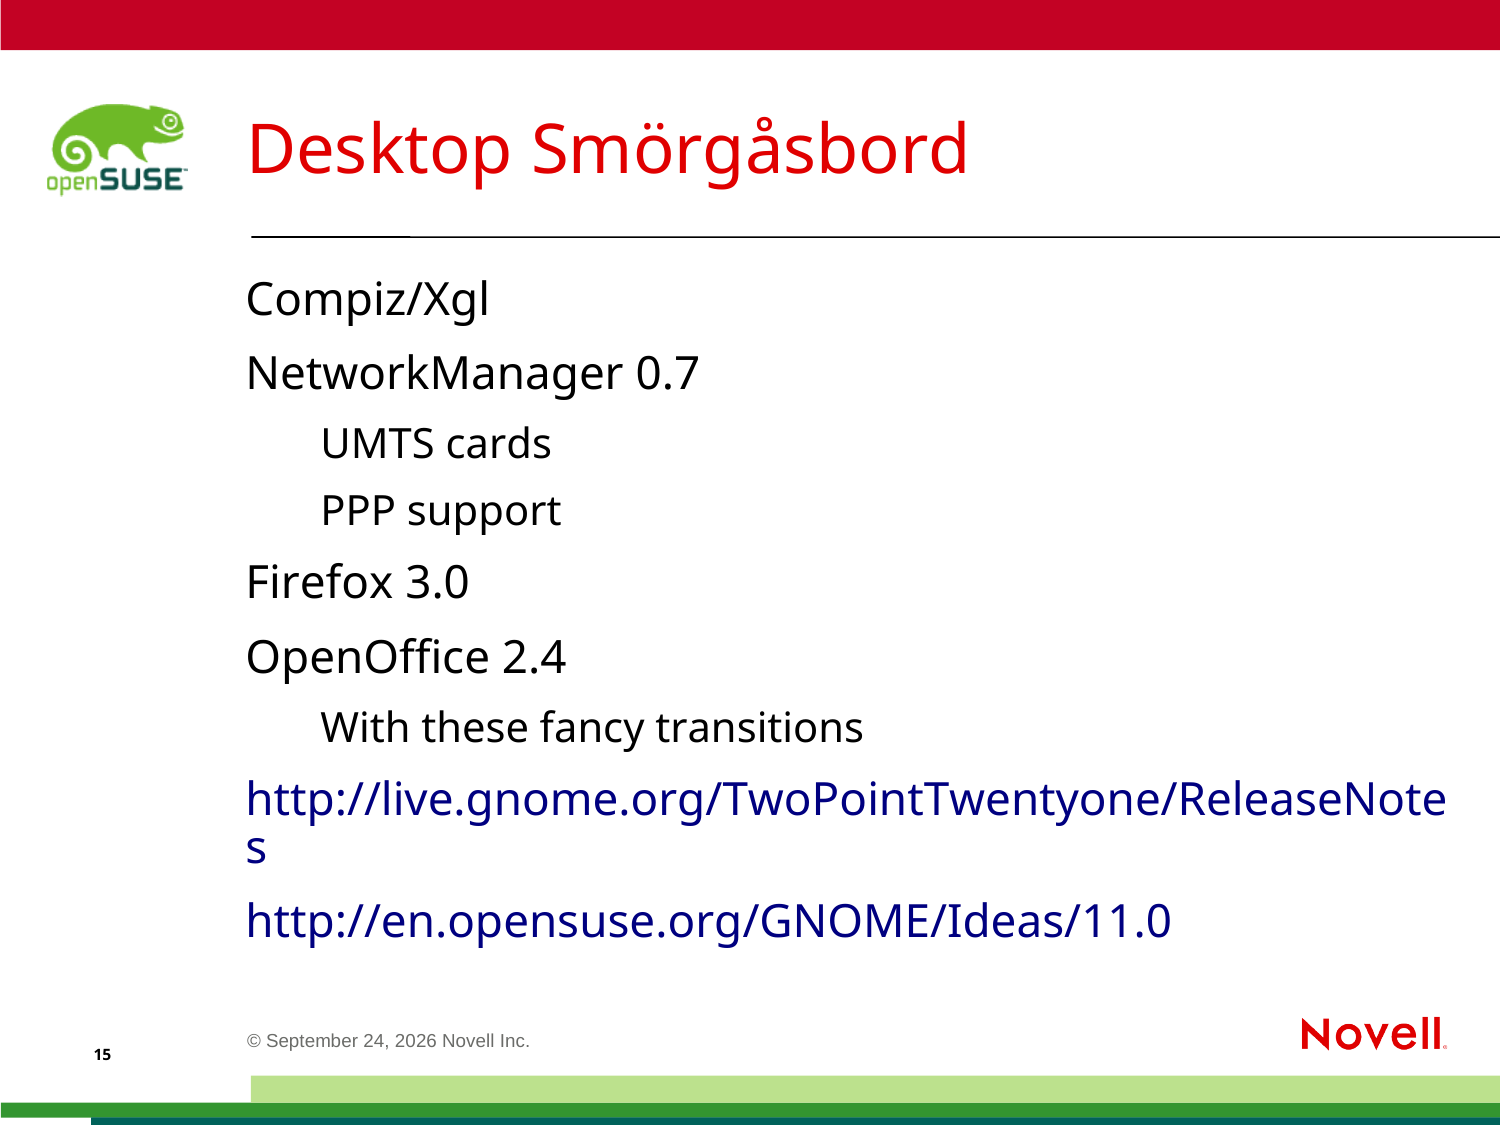

# Desktop Smörgåsbord
Compiz/Xgl
NetworkManager 0.7
UMTS cards
PPP support
Firefox 3.0
OpenOffice 2.4
With these fancy transitions
http://live.gnome.org/TwoPointTwentyone/ReleaseNotes
http://en.opensuse.org/GNOME/Ideas/11.0